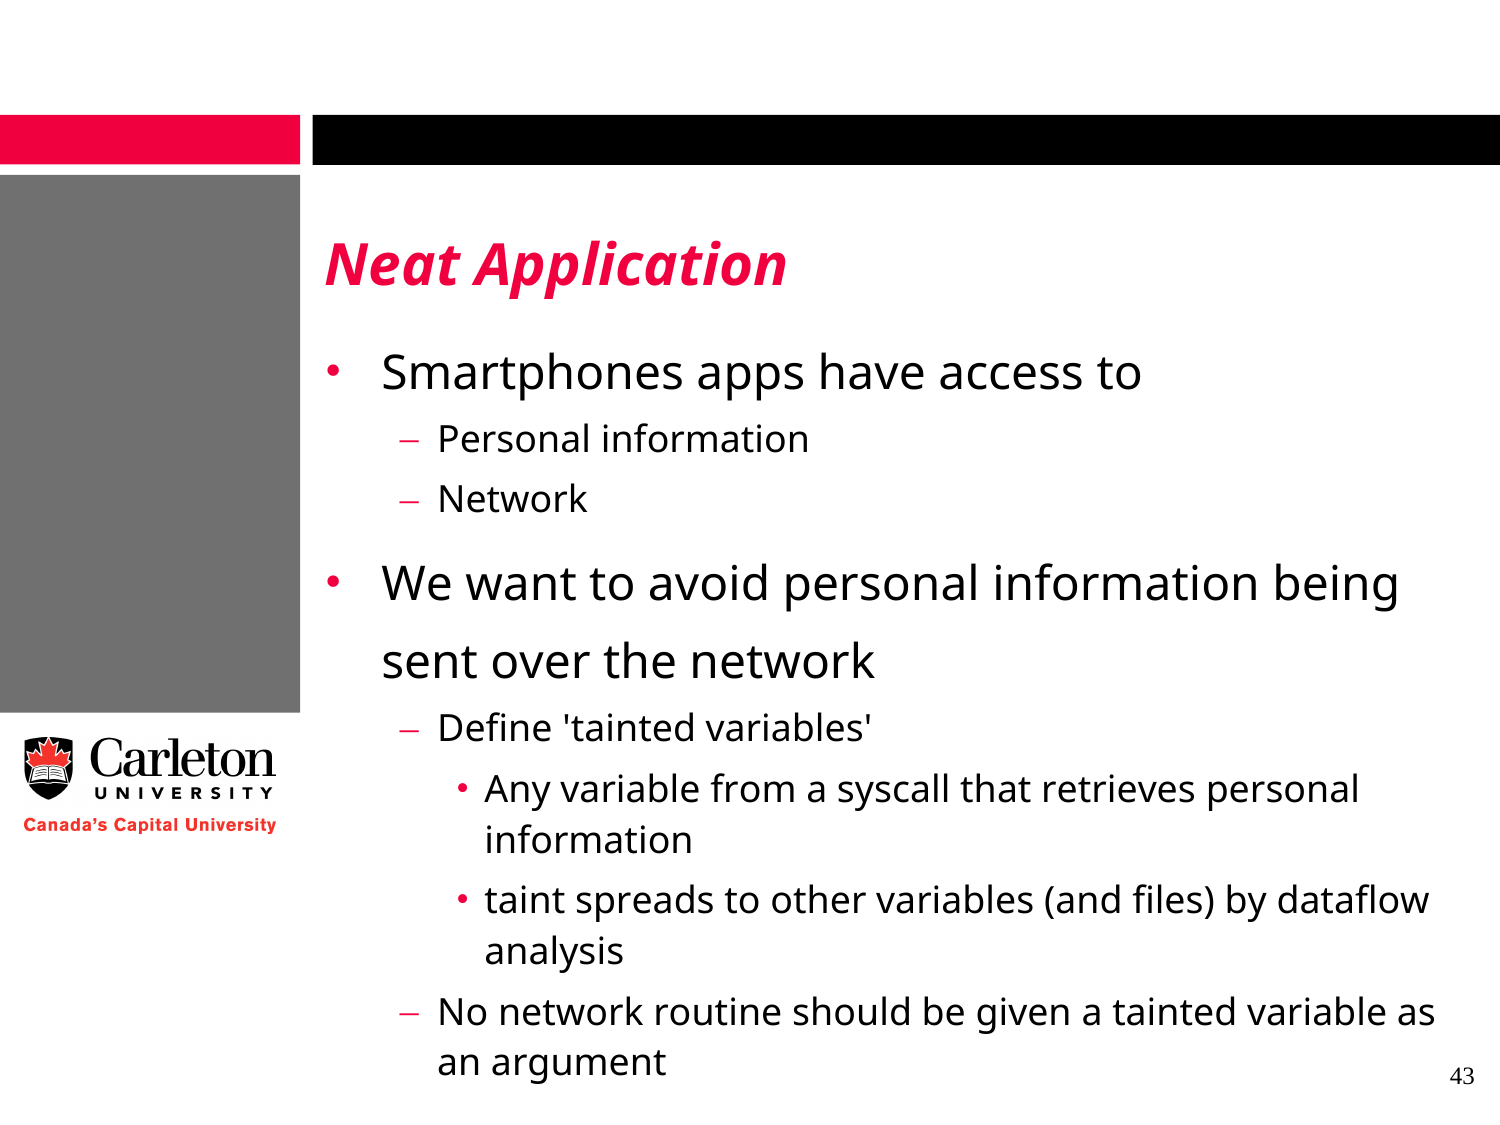

# Neat Application
Smartphones apps have access to
Personal information
Network
We want to avoid personal information being sent over the network
Define 'tainted variables'
Any variable from a syscall that retrieves personal information
taint spreads to other variables (and files) by dataflow analysis
No network routine should be given a tainted variable as an argument
43